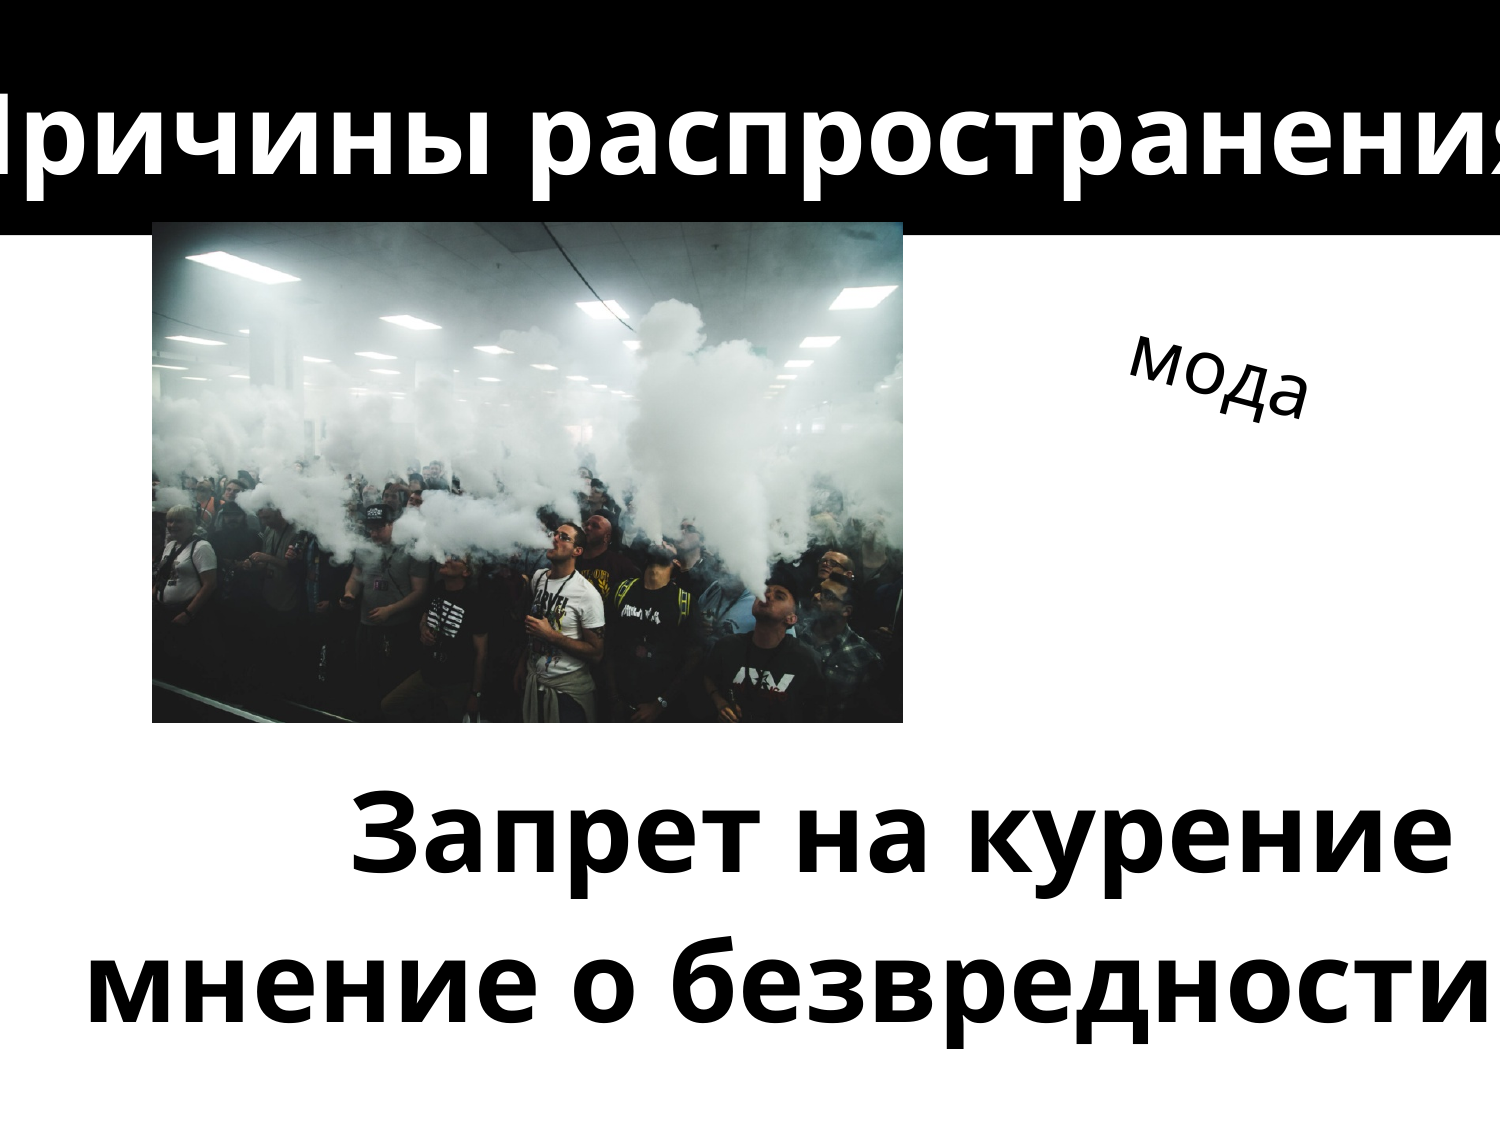

Причины распространения?
мода
Запрет на курение
мнение о безвредности